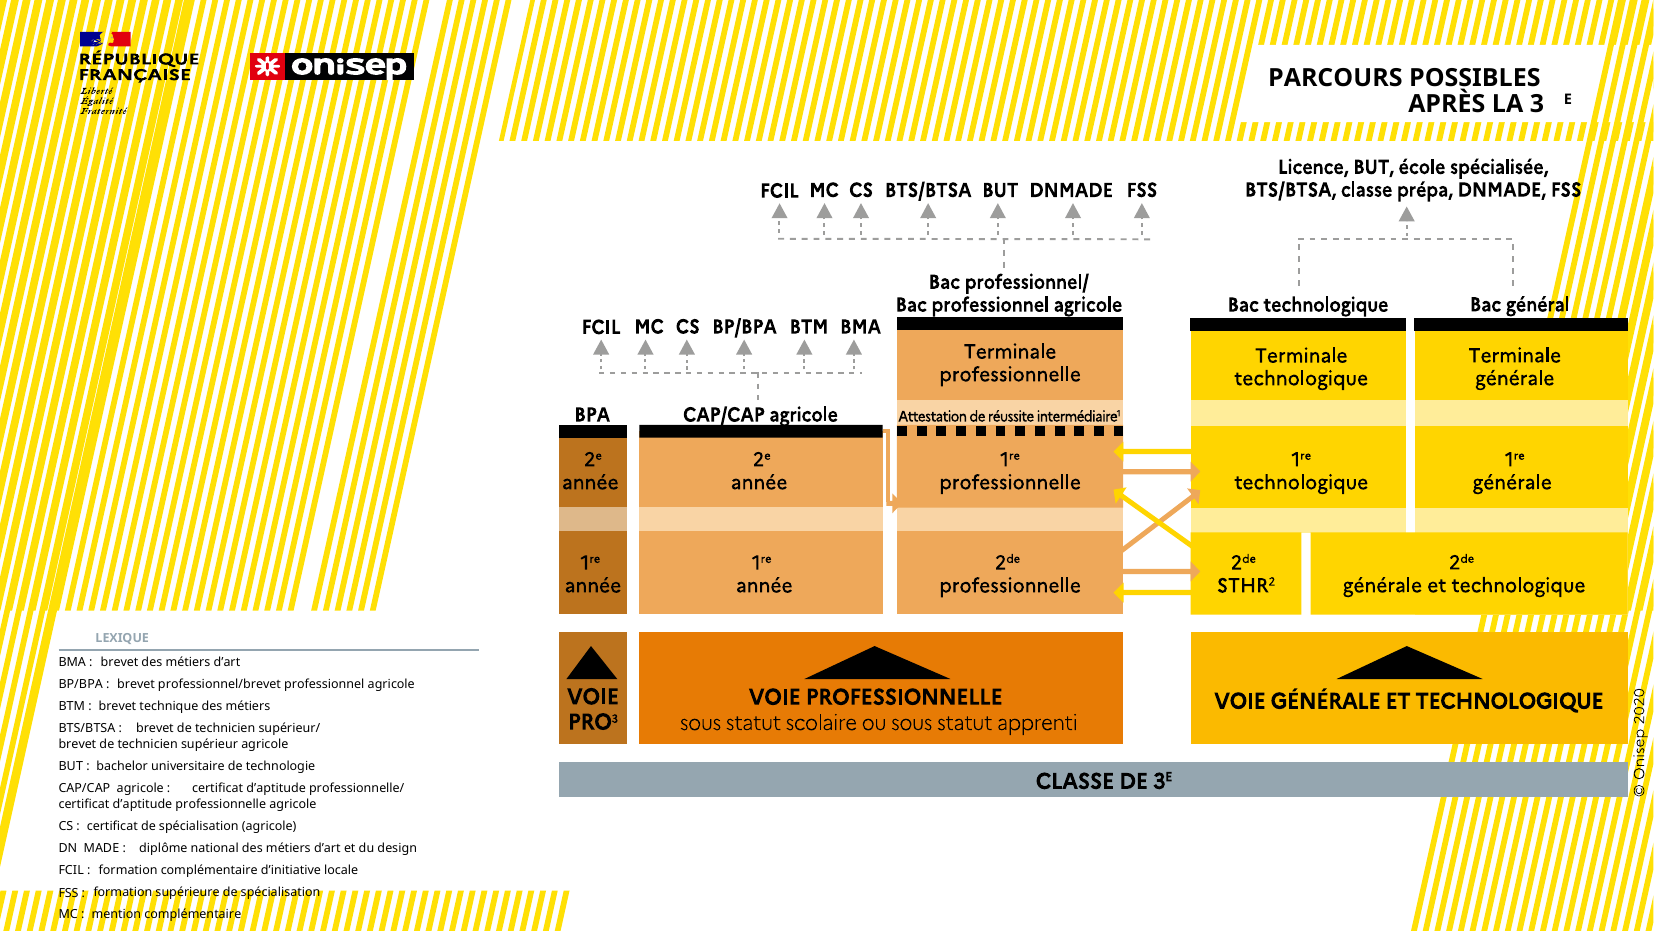

PARCOURS POSSIBLES
APRÈS LA 3
E
LEXIQUE
 brevet des métiers d’art
BMA :
 brevet professionnel/brevet professionnel agricole
BP/BPA :
 brevet technique des métiers
BTM :
 brevet de technicien supérieur/
BTS/BTSA :
brevet de technicien supérieur agricole
 bachelor universitaire de technologie
BUT :
 certificat d’aptitude professionnelle/
CAP/CAP agricole :
certificat d’aptitude professionnelle agricole
certificat de spécialisation (agricole)
CS :
 diplôme national des métiers d’art et du design
DN MADE :
 formation complémentaire d’initiative locale
FCIL :
 formation supérieure de spécialisation
FSS :
 mention complémentaire
MC :